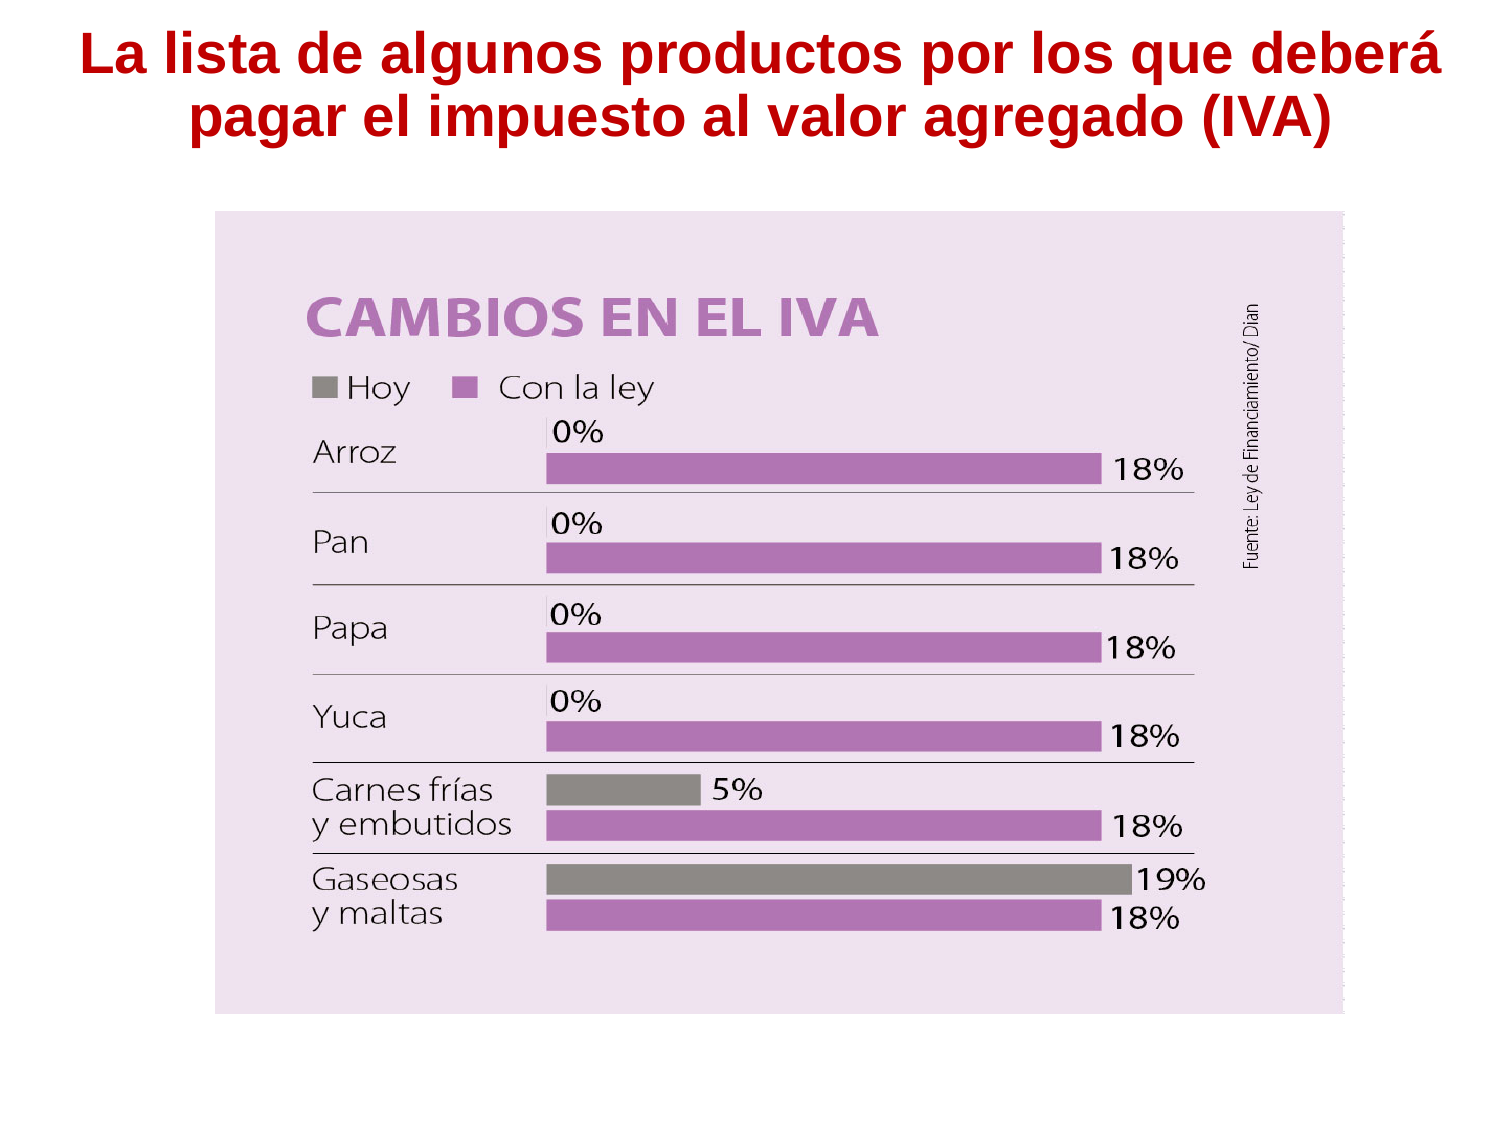

# La lista de algunos productos por los que deberá pagar el impuesto al valor agregado (IVA)